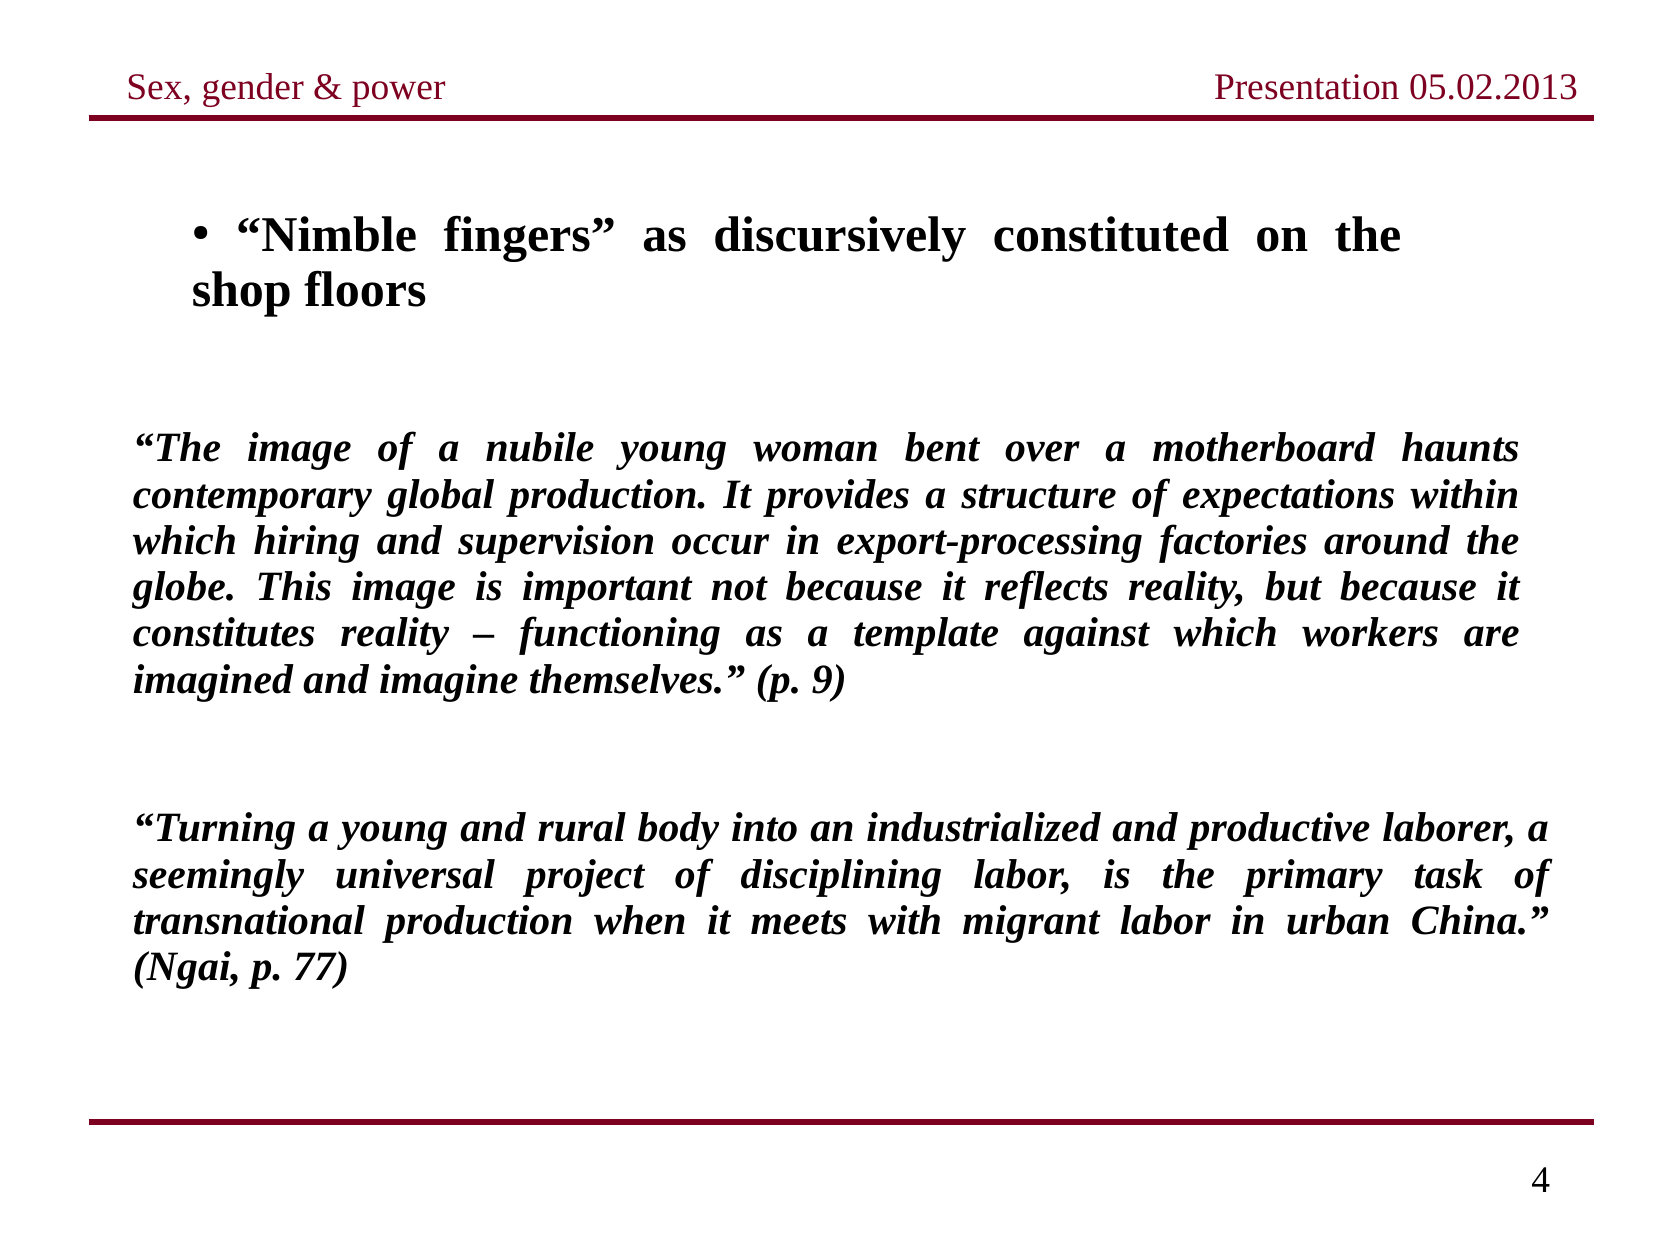

Sex, gender & power Presentation 05.02.2013
 “Nimble fingers” as discursively constituted on the shop floors
“The image of a nubile young woman bent over a motherboard haunts contemporary global production. It provides a structure of expectations within which hiring and supervision occur in export-processing factories around the globe. This image is important not because it reflects reality, but because it constitutes reality – functioning as a template against which workers are imagined and imagine themselves.” (p. 9)
“Turning a young and rural body into an industrialized and productive laborer, a seemingly universal project of disciplining labor, is the primary task of transnational production when it meets with migrant labor in urban China.” (Ngai, p. 77)